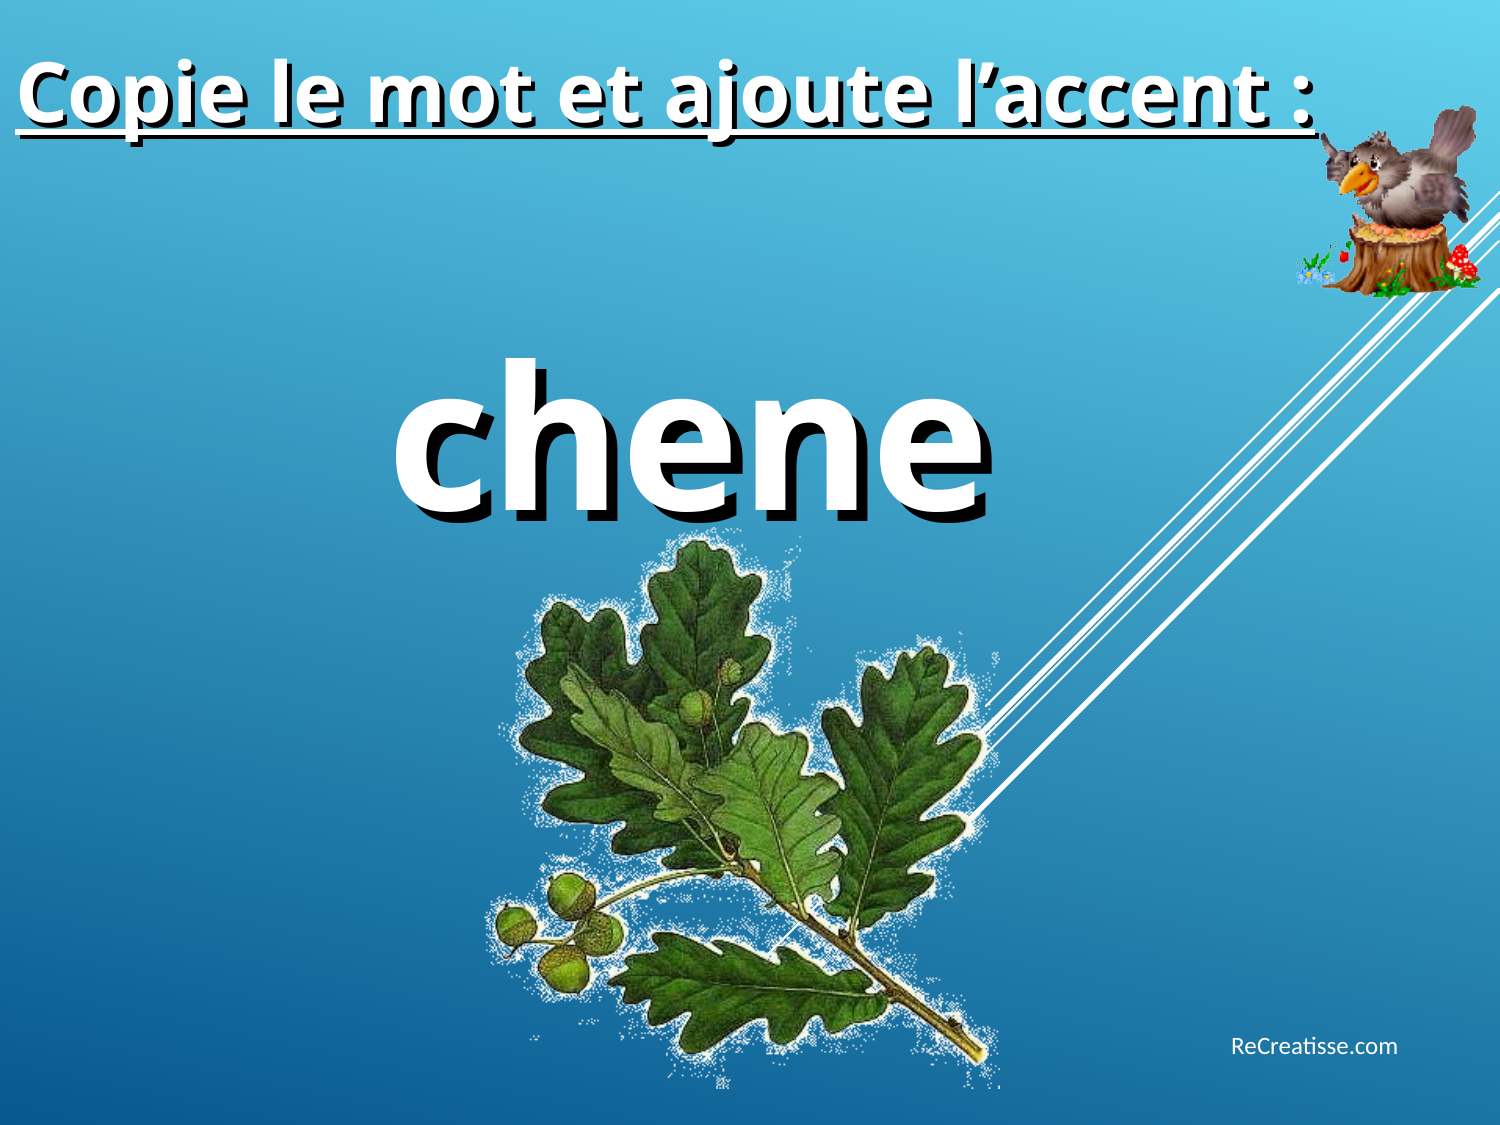

Copie le mot et ajoute l’accent :
ê
chene
ReCreatisse.com